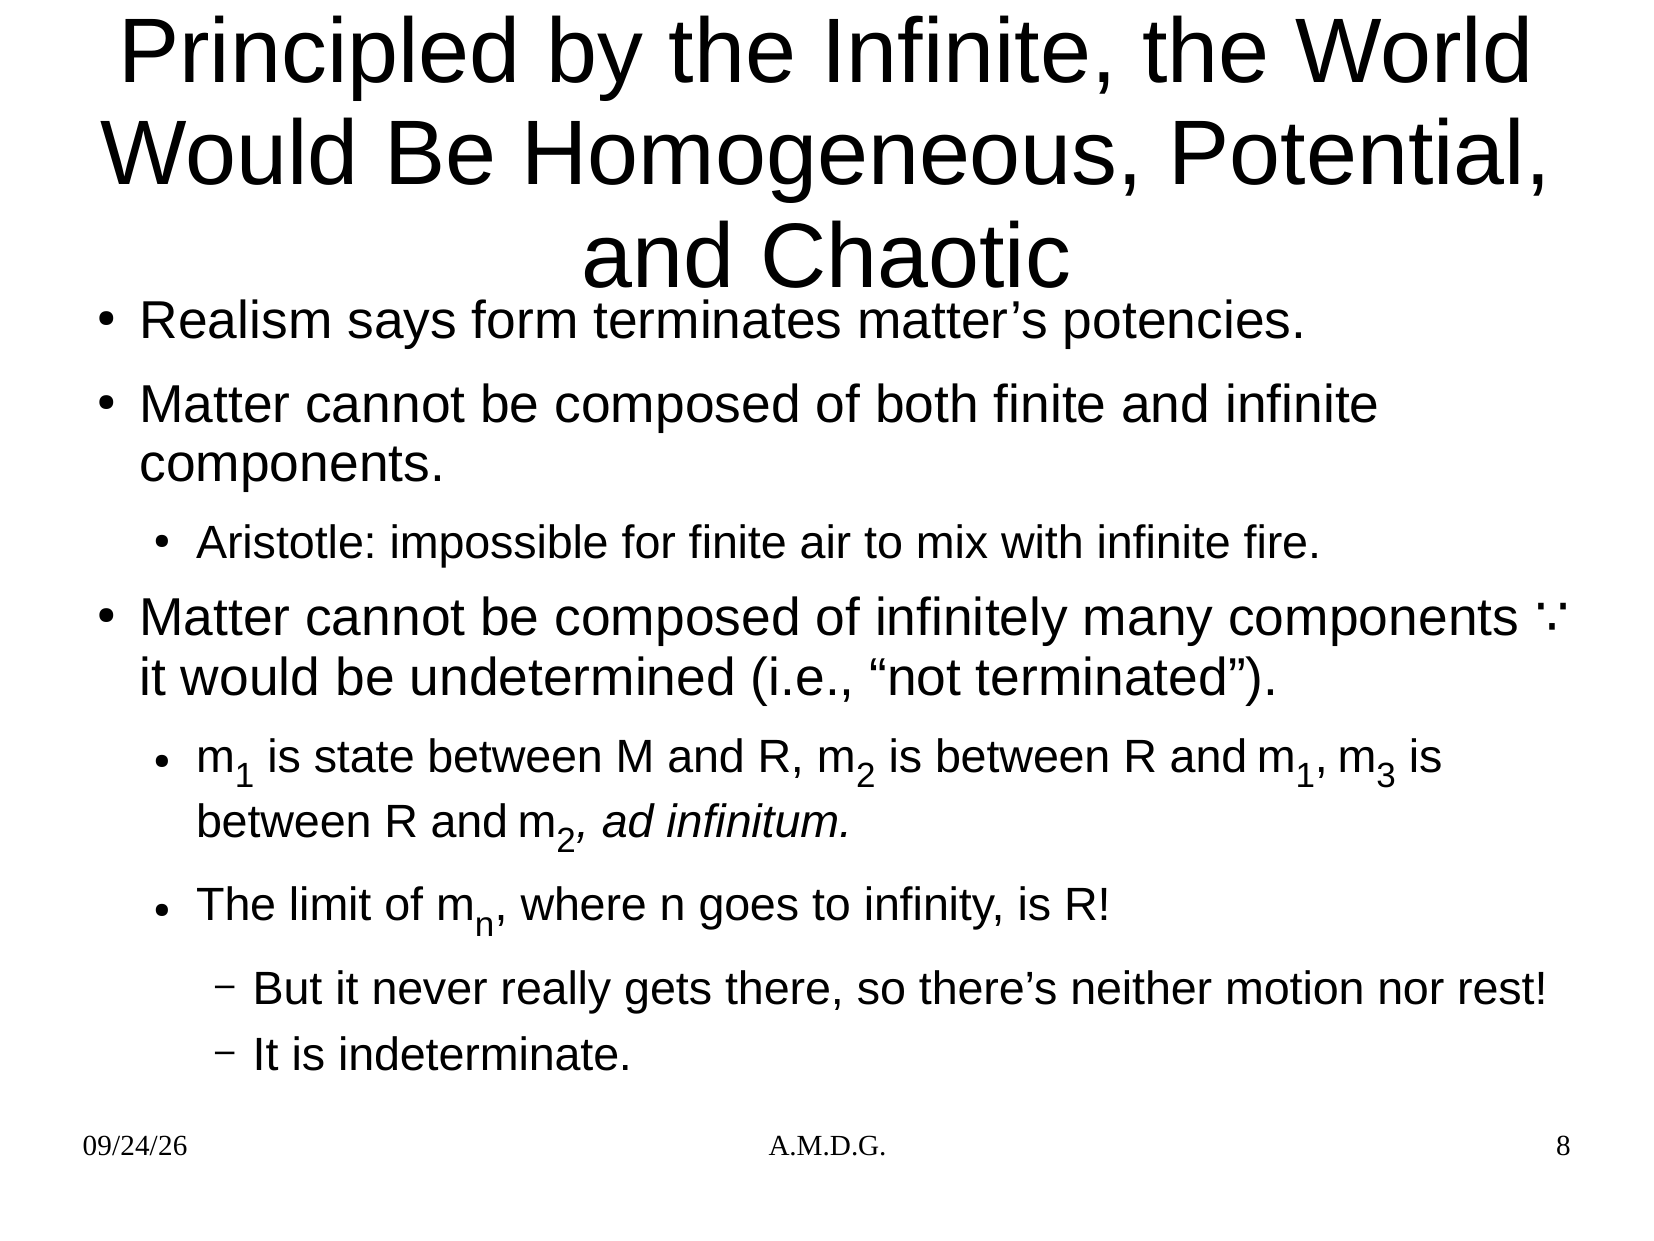

# Principled by the Infinite, the World Would Be Homogeneous, Potential, and Chaotic
Realism says form terminates matter’s potencies.
Matter cannot be composed of both finite and infinite components.
Aristotle: impossible for finite air to mix with infinite fire.
Matter cannot be composed of infinitely many components ∵ it would be undetermined (i.e., “not terminated”).
m1 is state between M and R, m2 is between R and m1, m3 is between R and m2, ad infinitum.
The limit of mn, where n goes to infinity, is R!
But it never really gets there, so there’s neither motion nor rest!
It is indeterminate.
`
A.M.D.G.
8